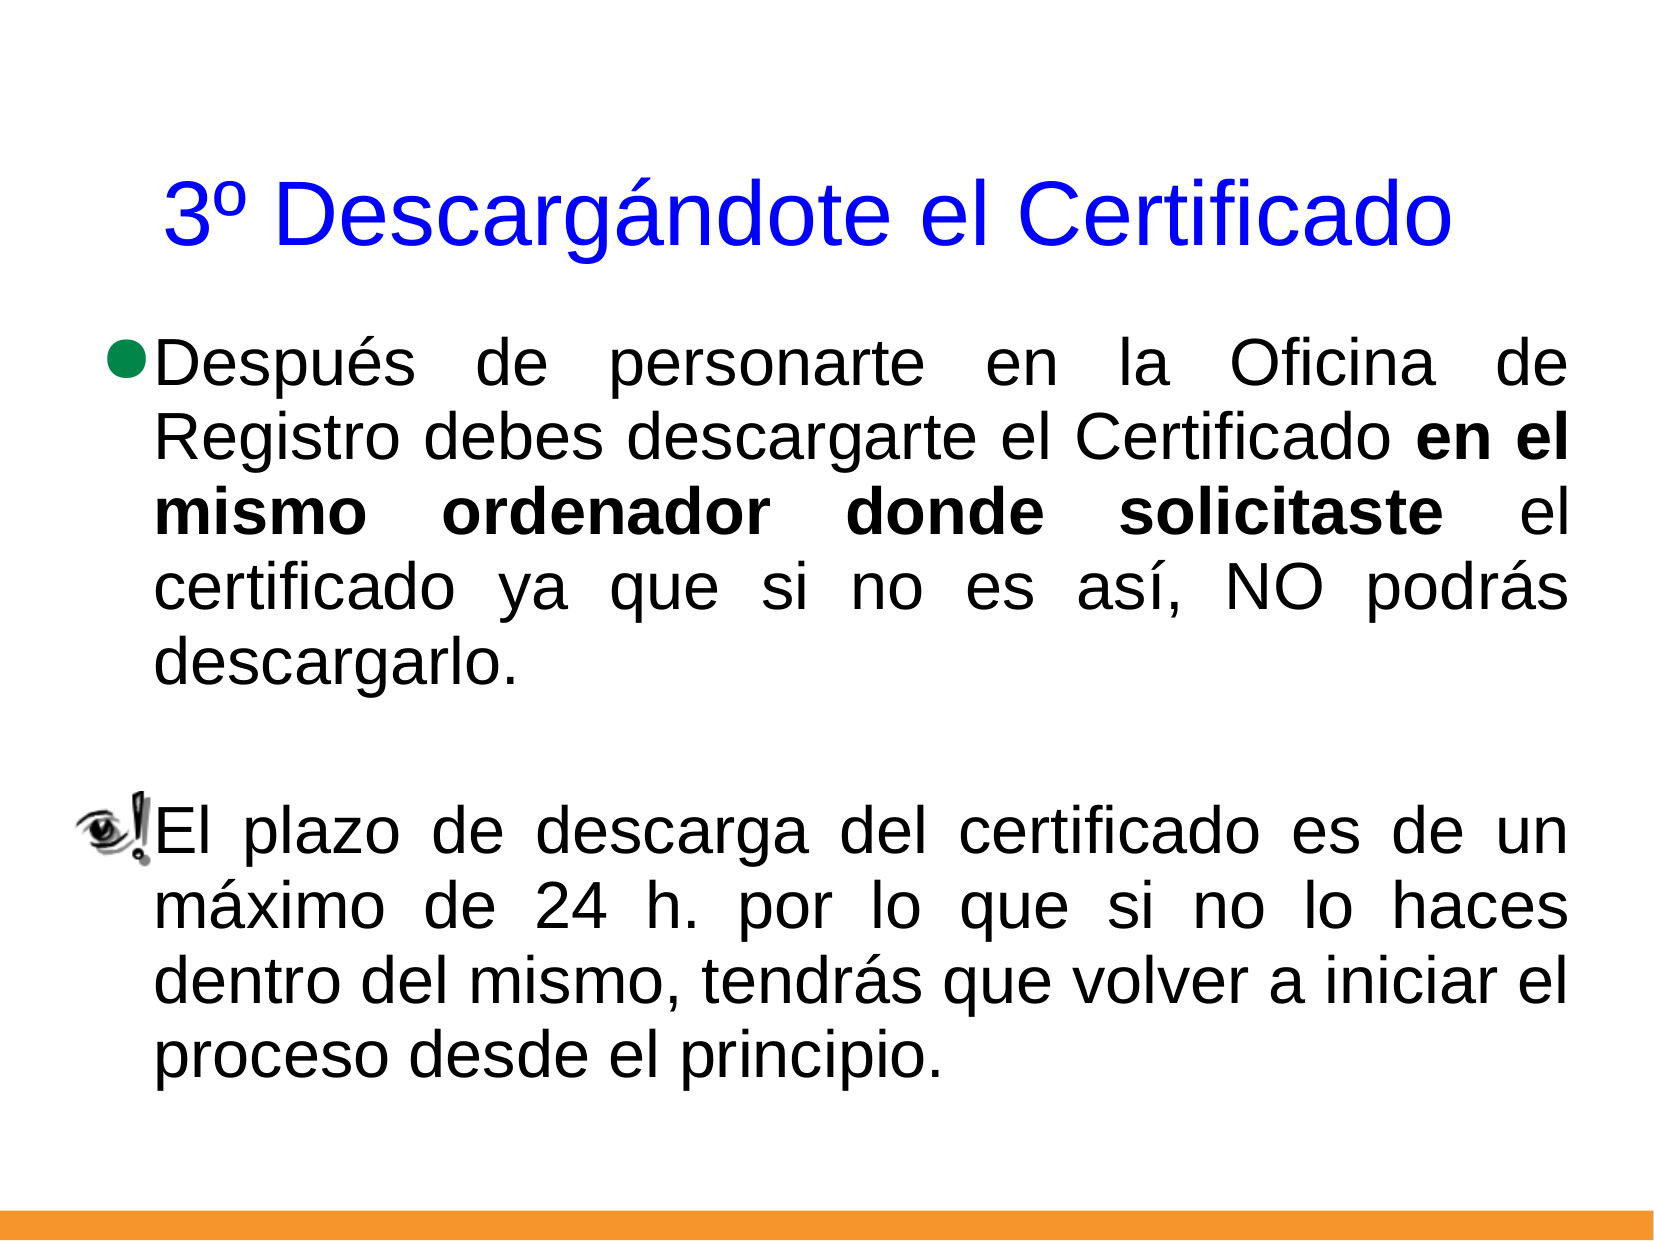

# 3º Descargándote el Certificado
Después de personarte en la Oficina de Registro debes descargarte el Certificado en el mismo ordenador donde solicitaste el certificado ya que si no es así, NO podrás descargarlo.
El plazo de descarga del certificado es de un máximo de 24 h. por lo que si no lo haces dentro del mismo, tendrás que volver a iniciar el proceso desde el principio.